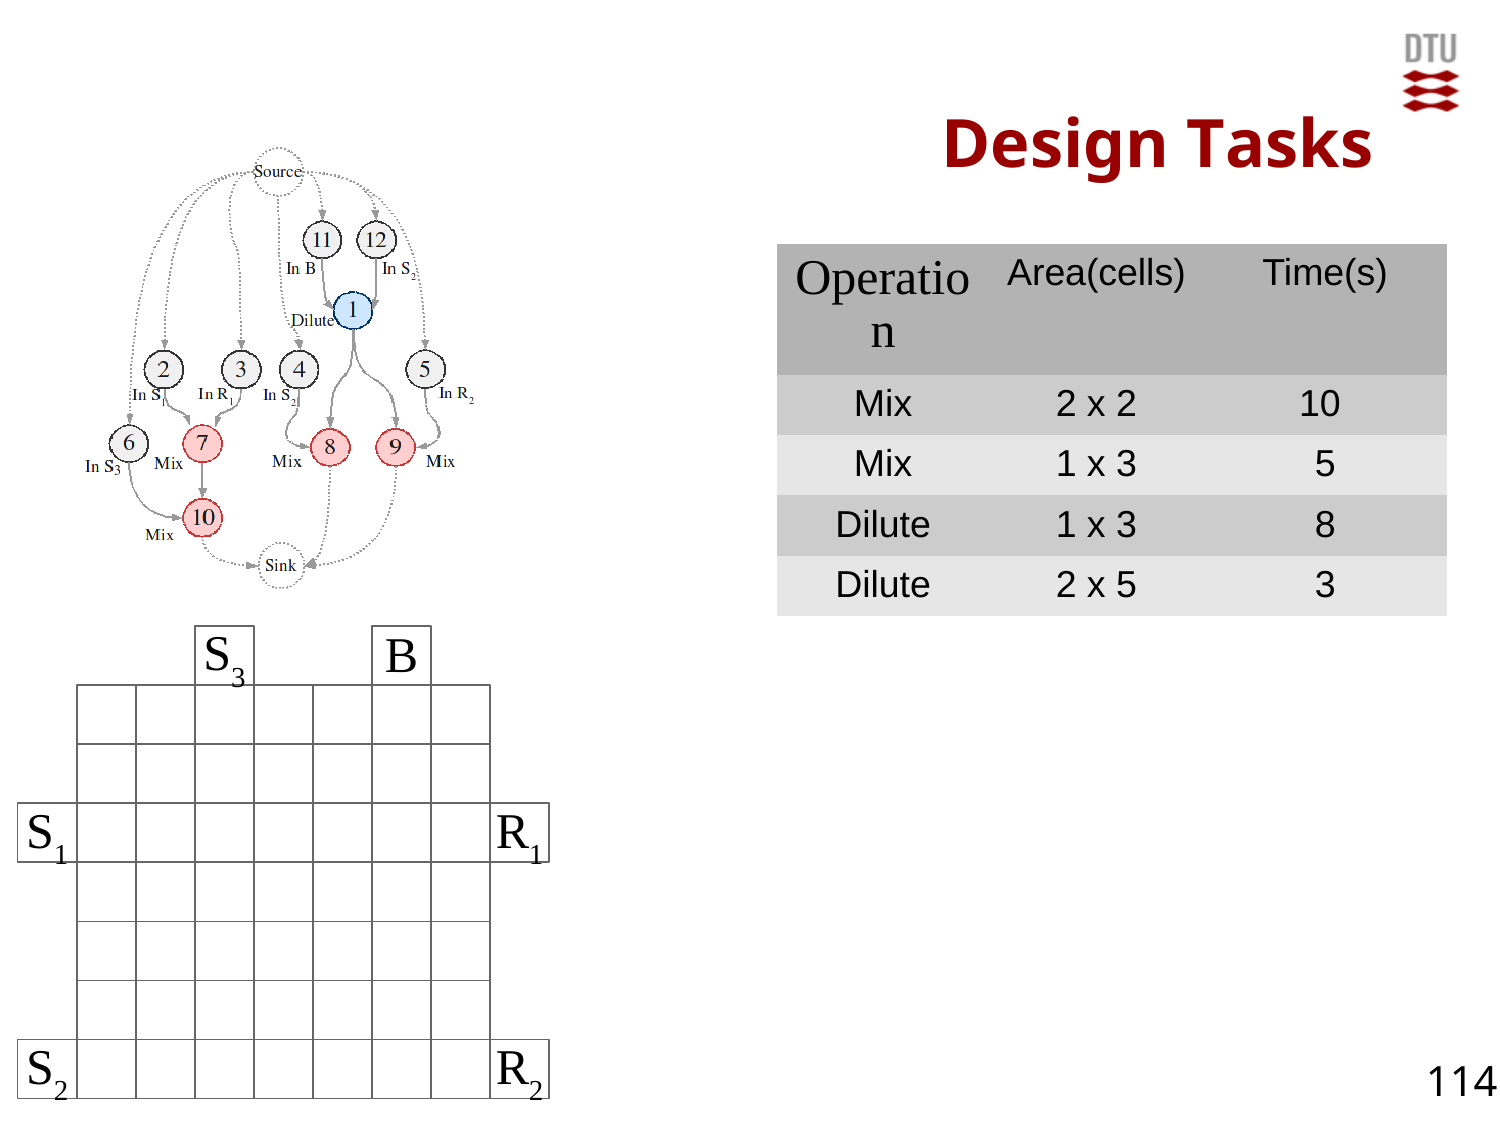

# Design Tasks
| Operation | Area(cells) | Time(s) |
| --- | --- | --- |
| Mix | 2 x 2 | 10 |
| Mix | 1 x 3 | 5 |
| Dilute | 1 x 3 | 8 |
| Dilute | 2 x 5 | 3 |
S3
B
S1
R1
S2
R2